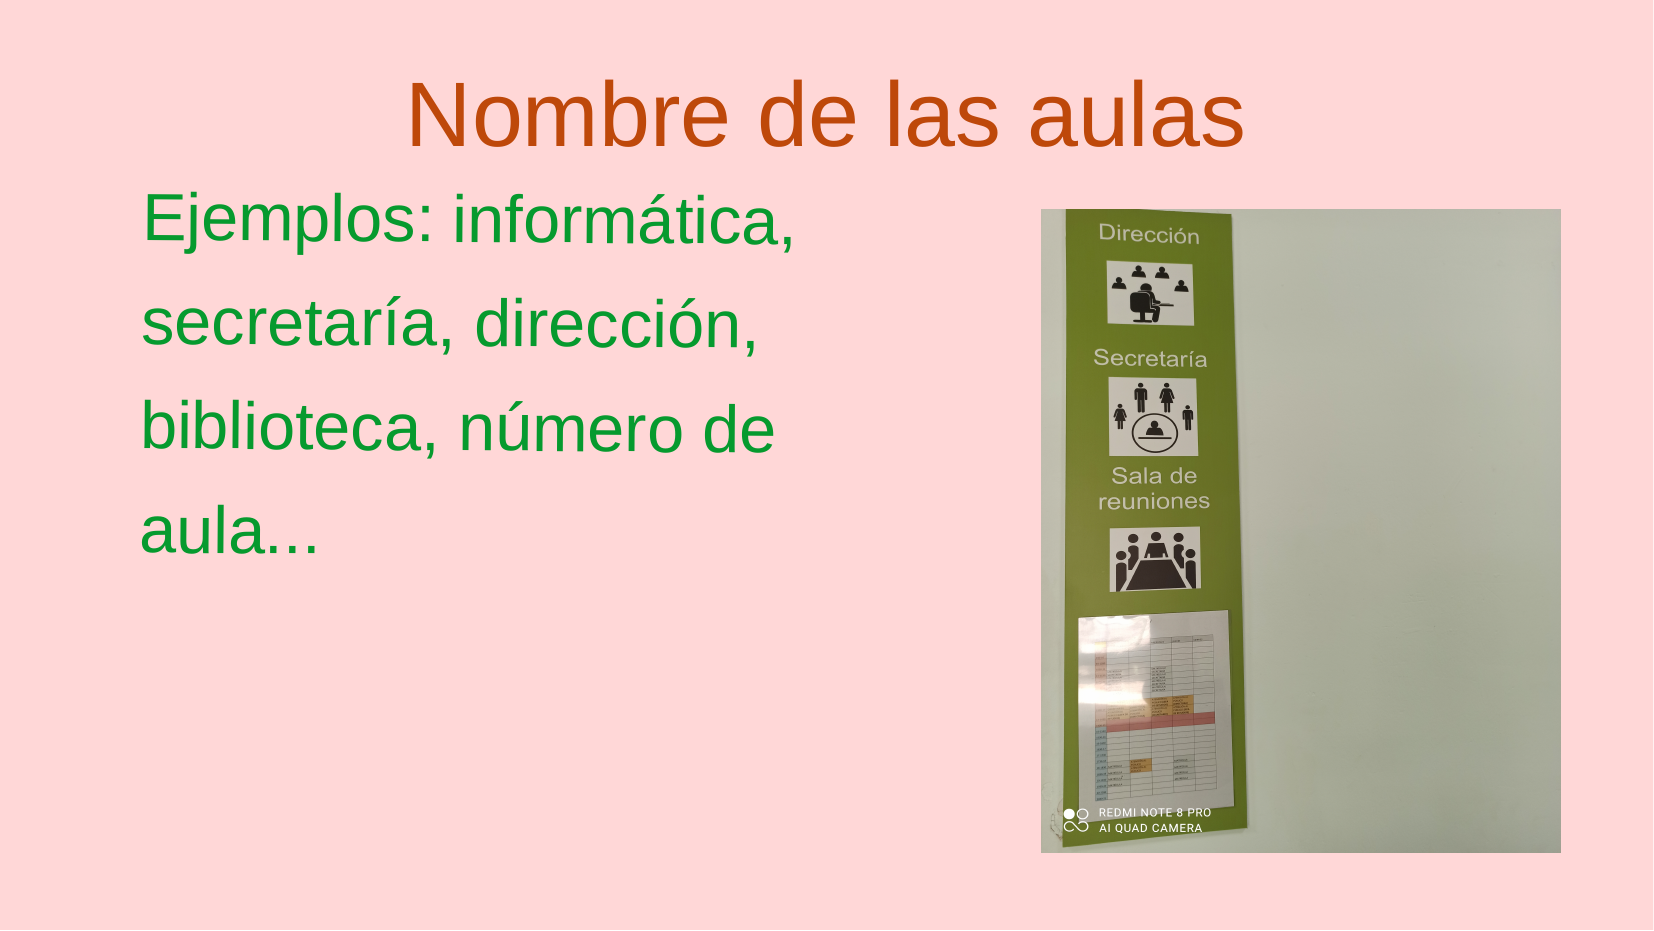

# Nombre de las aulas
Ejemplos: informática,
secretaría, dirección,
biblioteca, número de
aula...